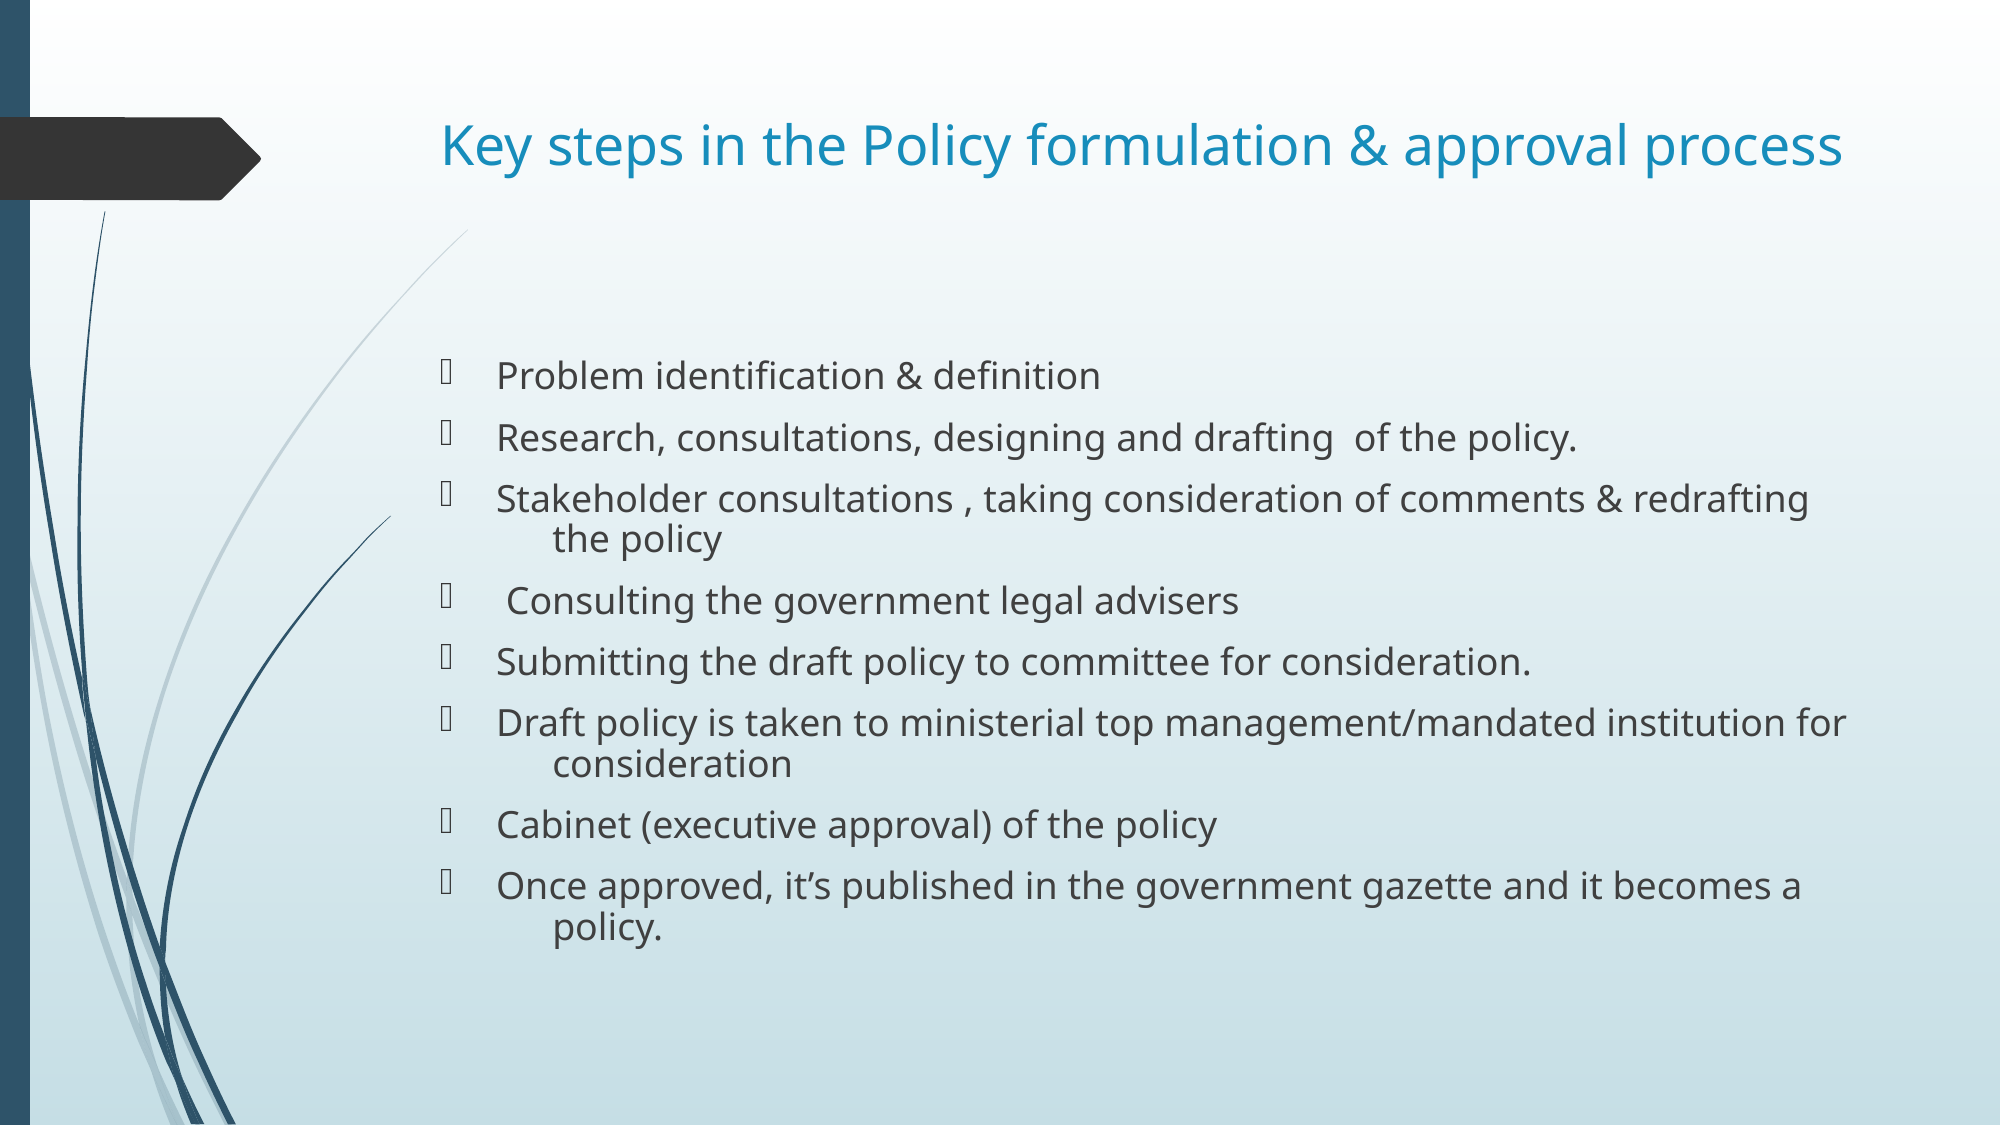

# Key steps in the Policy formulation & approval process
Problem identification & definition
Research, consultations, designing and drafting of the policy.
Stakeholder consultations , taking consideration of comments & redrafting the policy
 Consulting the government legal advisers
Submitting the draft policy to committee for consideration.
Draft policy is taken to ministerial top management/mandated institution for consideration
Cabinet (executive approval) of the policy
Once approved, it’s published in the government gazette and it becomes a policy.